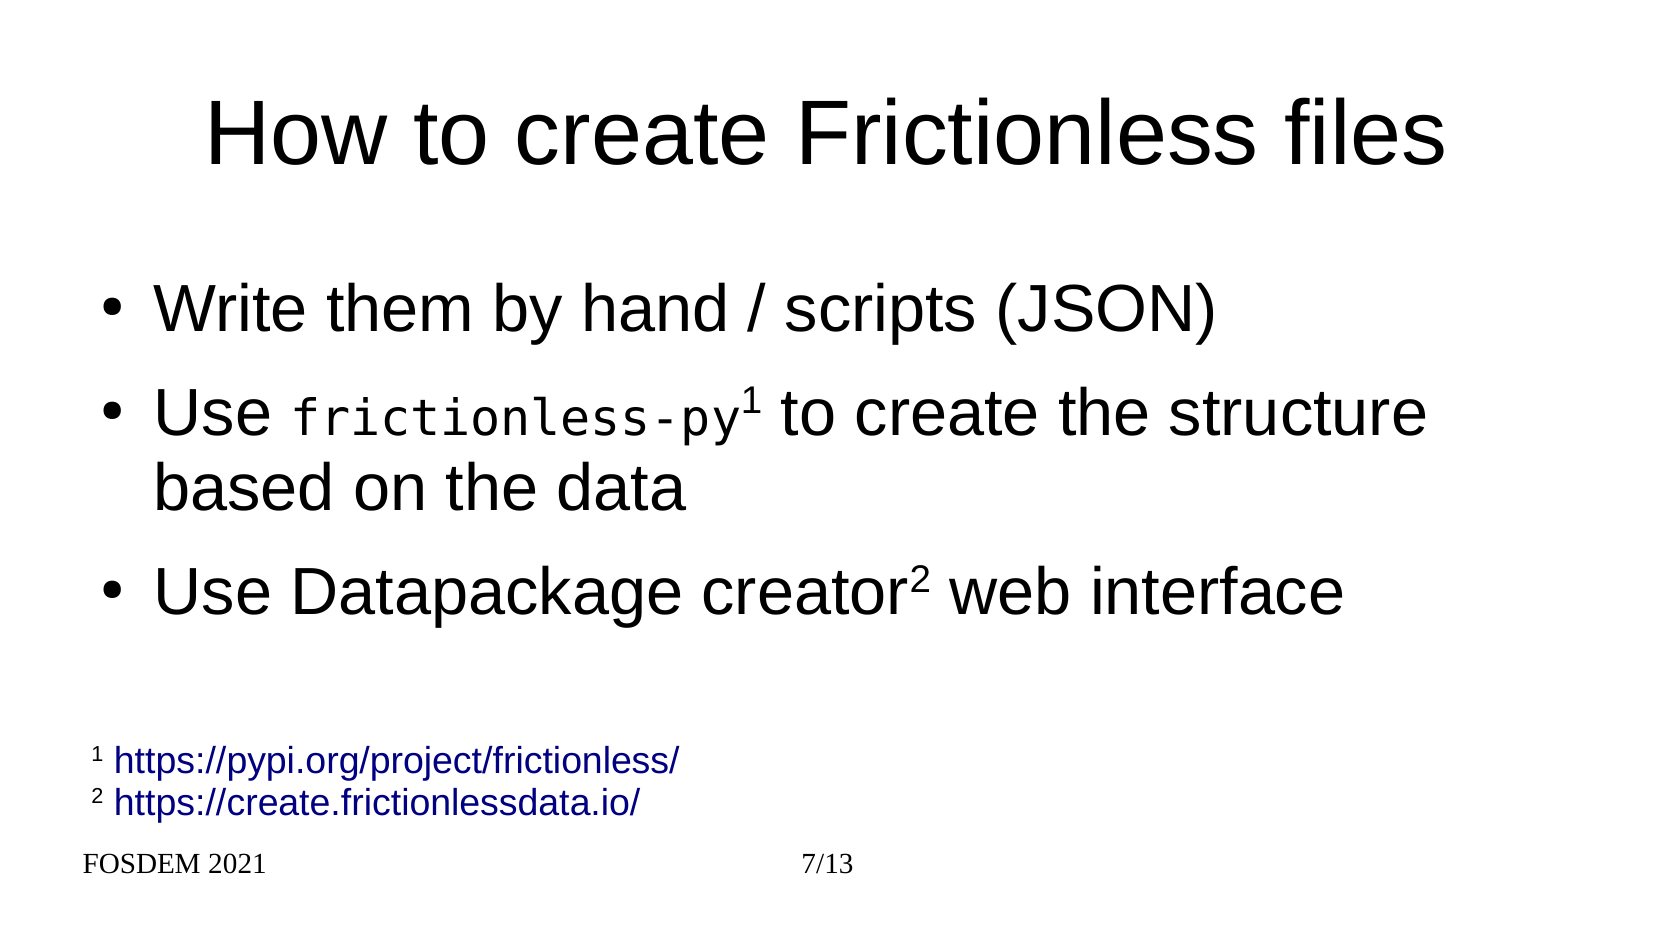

# How to create Frictionless files
Write them by hand / scripts (JSON)
Use frictionless-py1 to create the structure based on the data
Use Datapackage creator2 web interface
1 https://pypi.org/project/frictionless/
2 https://create.frictionlessdata.io/